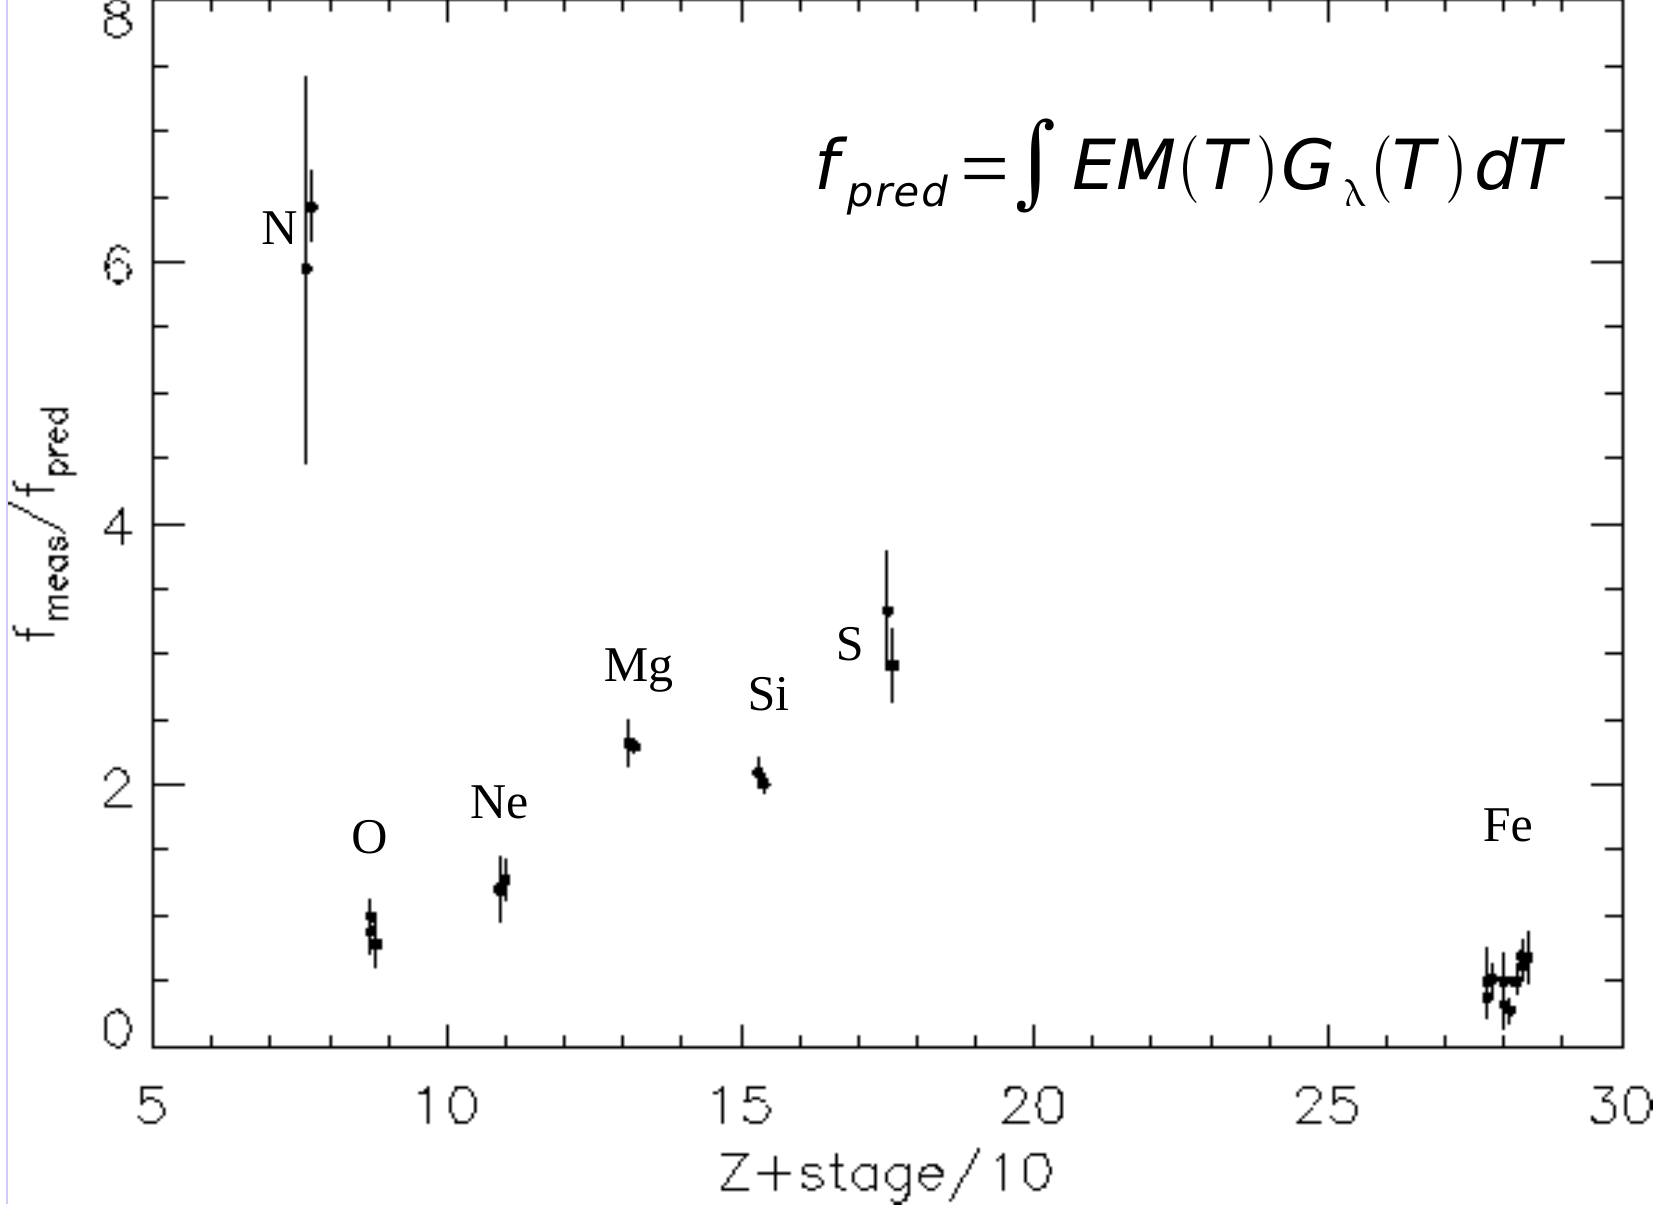

N
S
Mg
Si
Ne
Fe
O